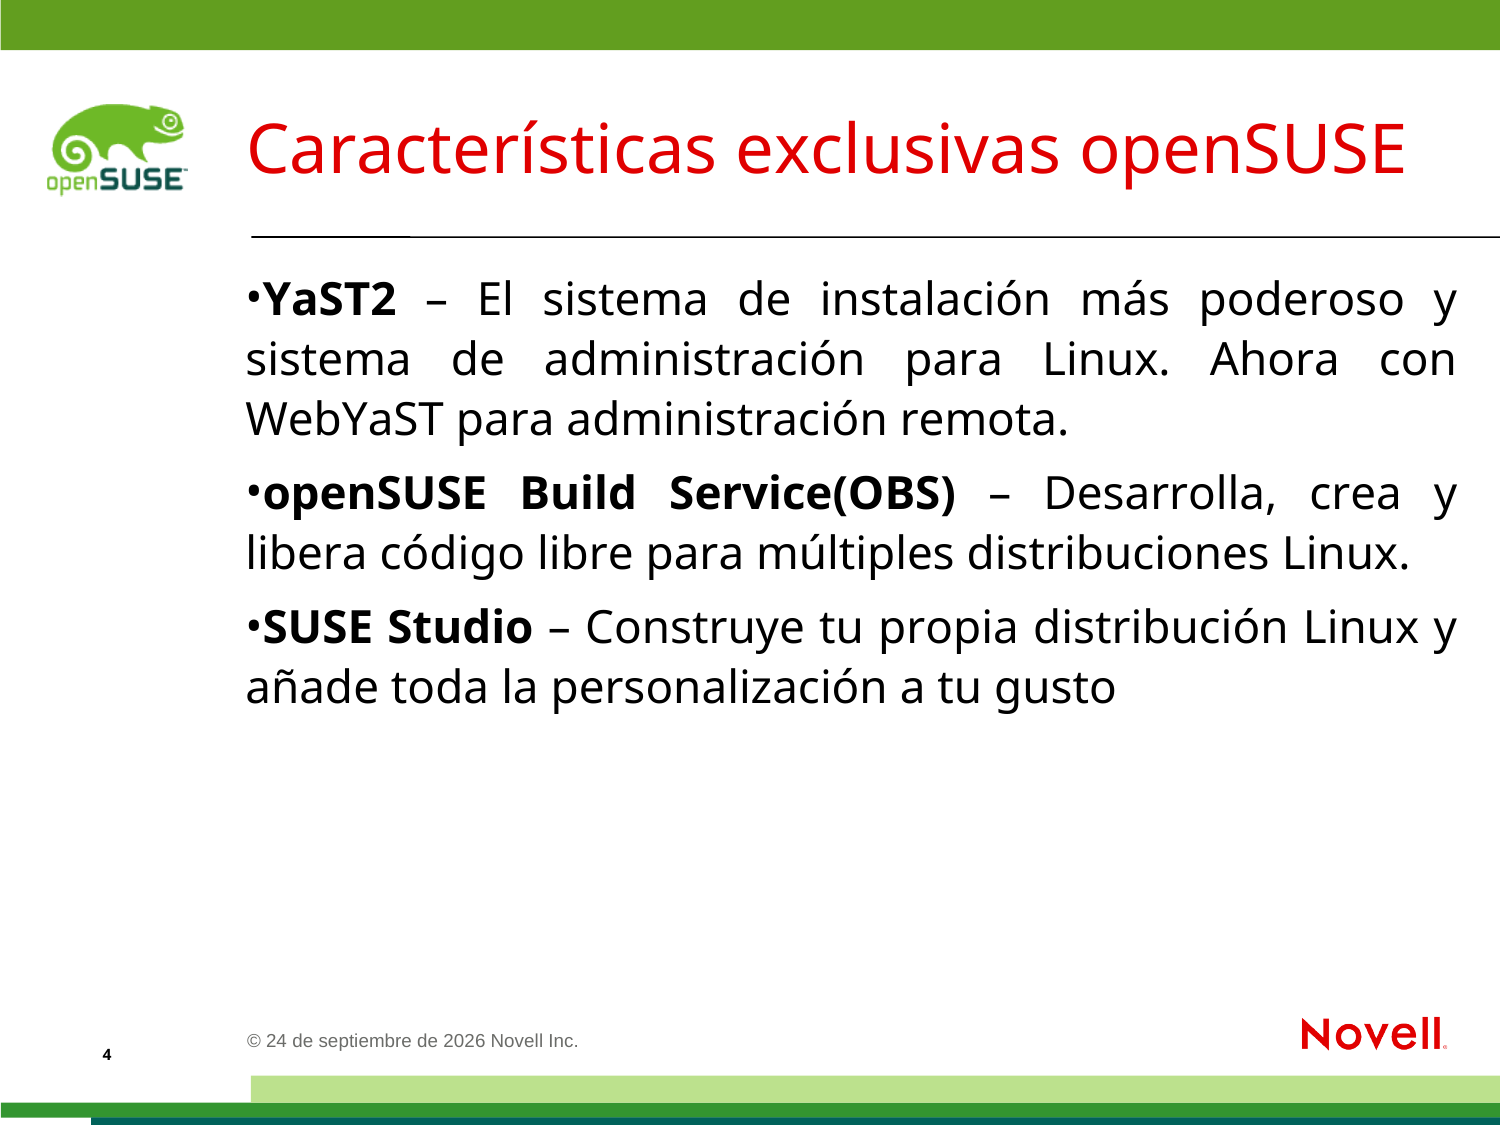

# Características exclusivas openSUSE
YaST2 – El sistema de instalación más poderoso y sistema de administración para Linux. Ahora con WebYaST para administración remota.
openSUSE Build Service(OBS) – Desarrolla, crea y libera código libre para múltiples distribuciones Linux.
SUSE Studio – Construye tu propia distribución Linux y añade toda la personalización a tu gusto